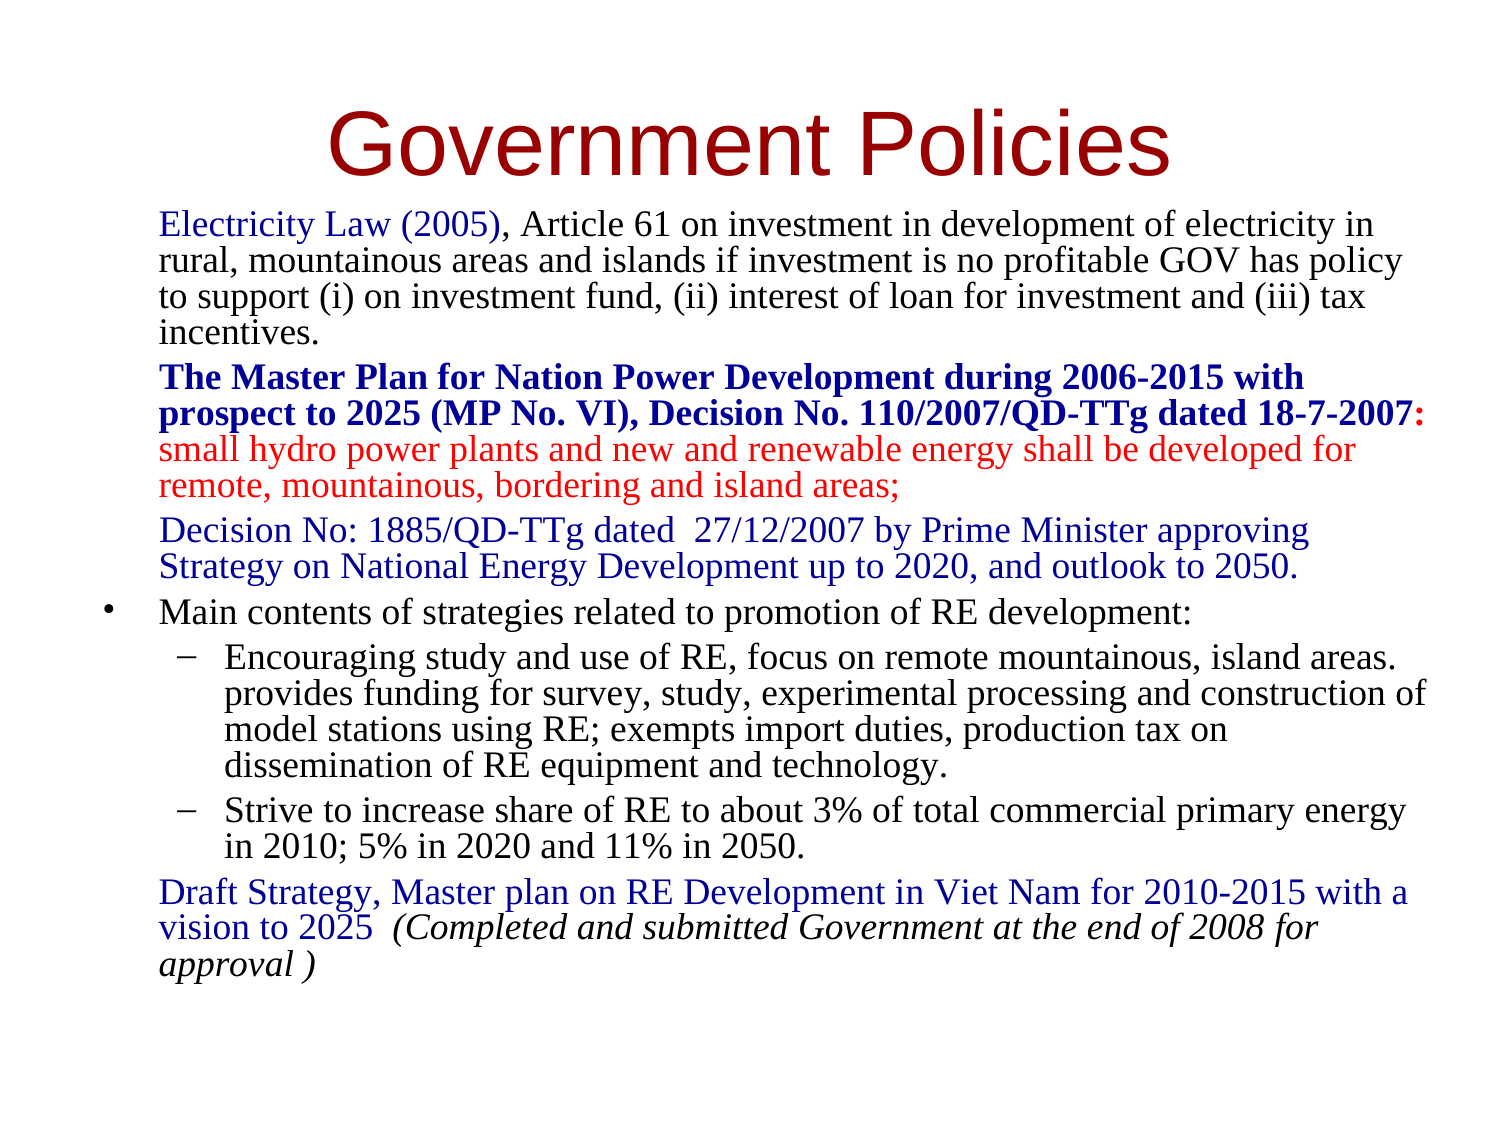

# Government Policies
	Electricity Law (2005), Article 61 on investment in development of electricity in rural, mountainous areas and islands if investment is no profitable GOV has policy to support (i) on investment fund, (ii) interest of loan for investment and (iii) tax incentives.
 The Master Plan for Nation Power Development during 2006-2015 with prospect to 2025 (MP No. VI), Decision No. 110/2007/QD-TTg dated 18-7-2007: small hydro power plants and new and renewable energy shall be developed for remote, mountainous, bordering and island areas;
 Decision No: 1885/QD-TTg dated 27/12/2007 by Prime Minister approving Strategy on National Energy Development up to 2020, and outlook to 2050.
Main contents of strategies related to promotion of RE development:
Encouraging study and use of RE, focus on remote mountainous, island areas. provides funding for survey, study, experimental processing and construction of model stations using RE; exempts import duties, production tax on dissemination of RE equipment and technology.
Strive to increase share of RE to about 3% of total commercial primary energy in 2010; 5% in 2020 and 11% in 2050.
	Draft Strategy, Master plan on RE Development in Viet Nam for 2010-2015 with a vision to 2025 (Completed and submitted Government at the end of 2008 for approval )